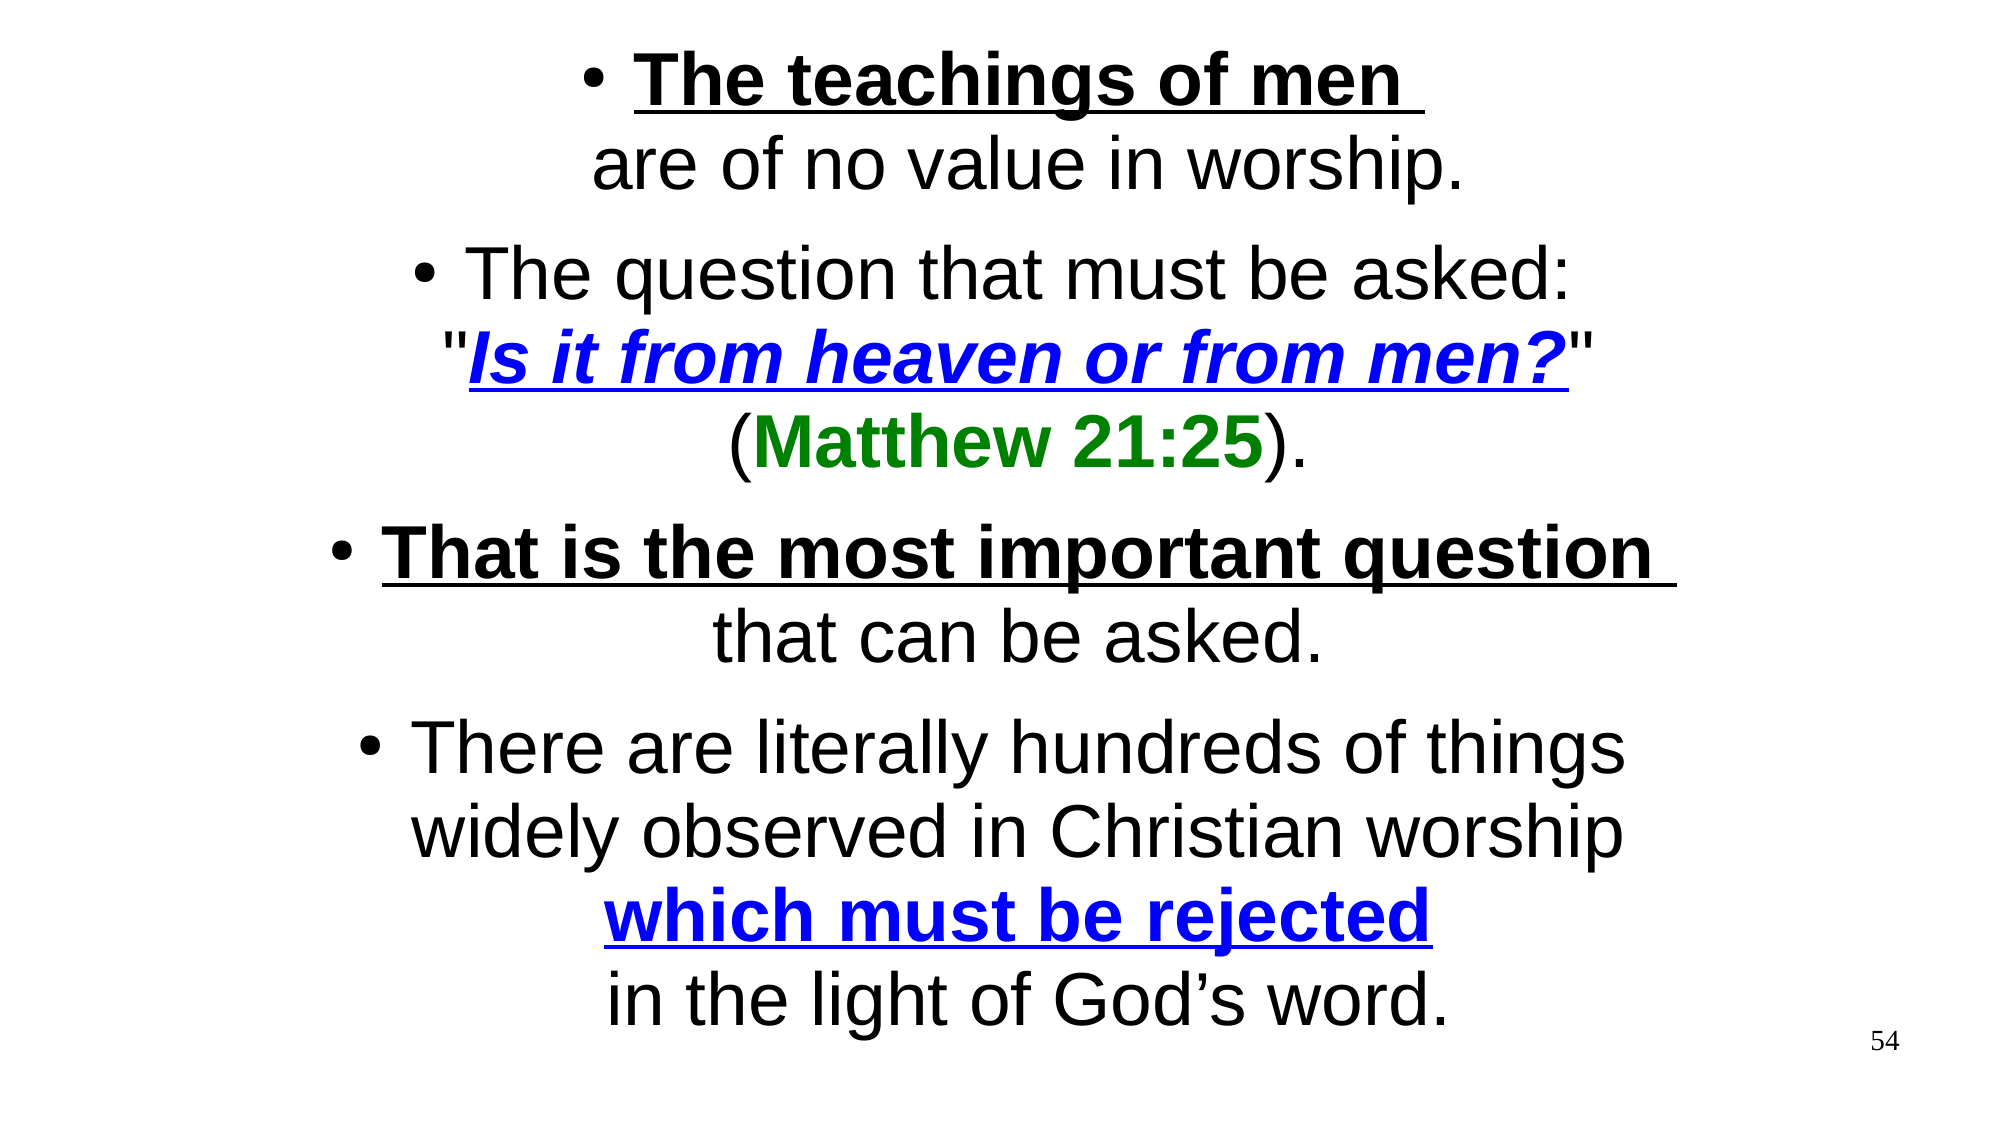

# The teachings of men are of no value in worship.
The question that must be asked:
"Is it from heaven or from men?"
(Matthew 21:25).
That is the most important question
that can be asked.
There are literally hundreds of things
widely observed in Christian worship
which must be rejected
in the light of God’s word.
54